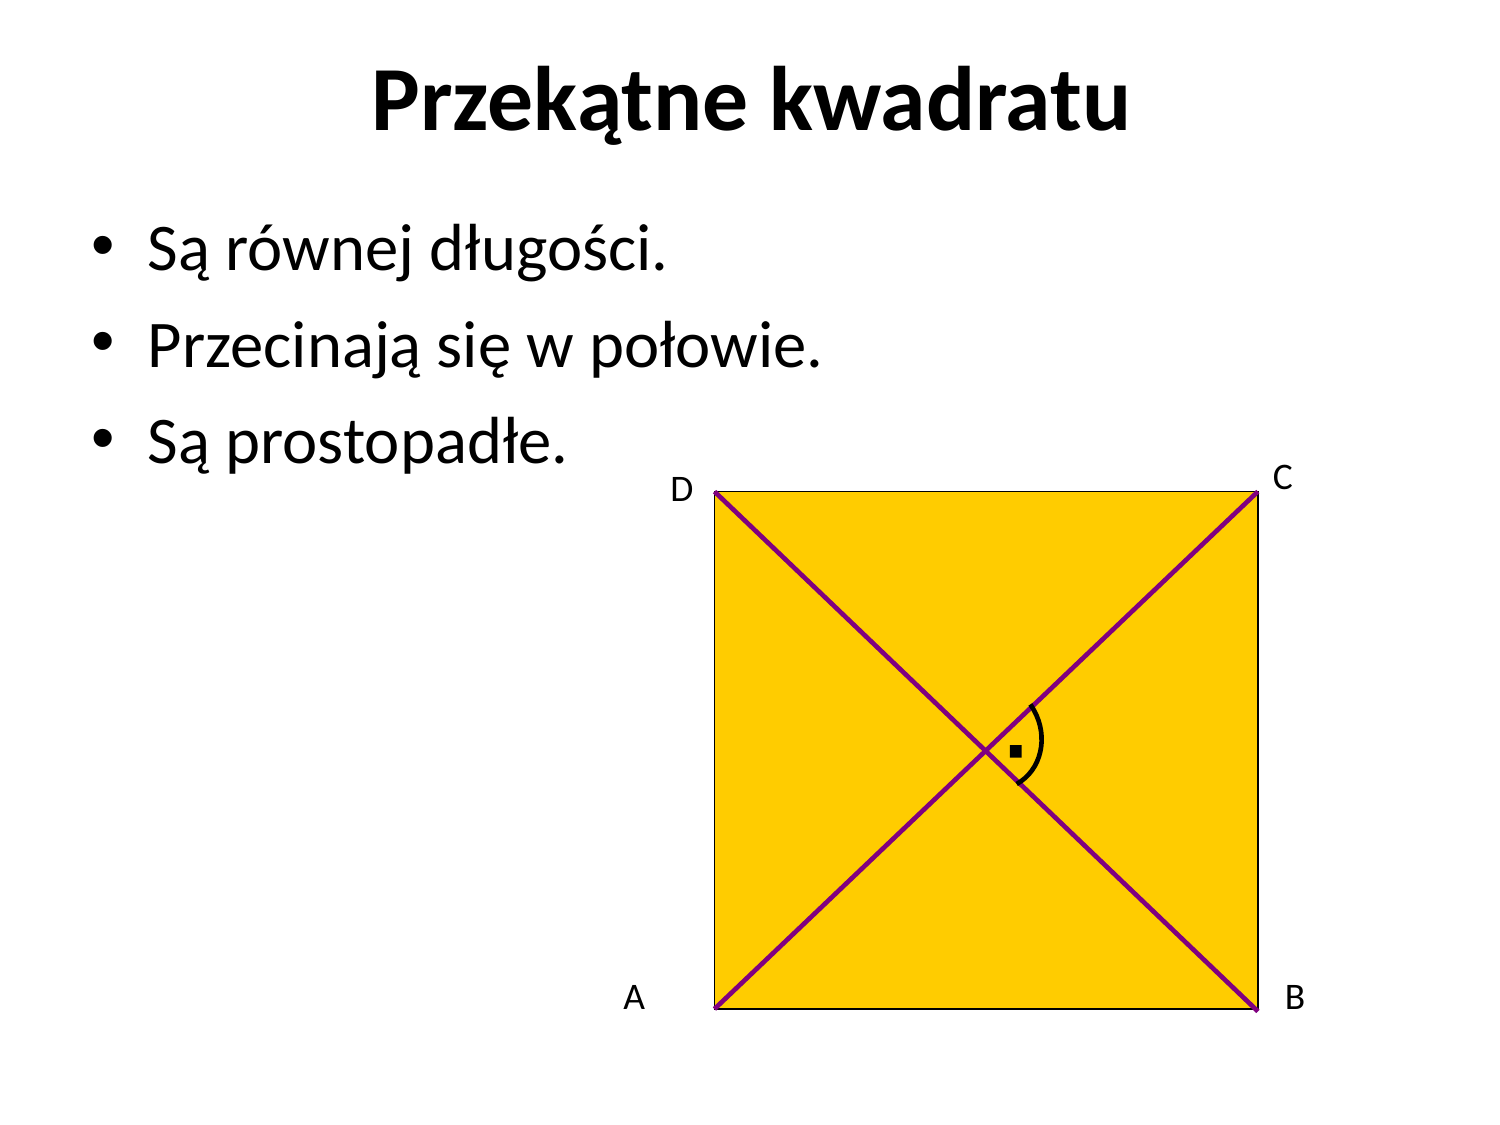

# Przekątne kwadratu
Są równej długości.
Przecinają się w połowie.
Są prostopadłe.
C
D
A
B